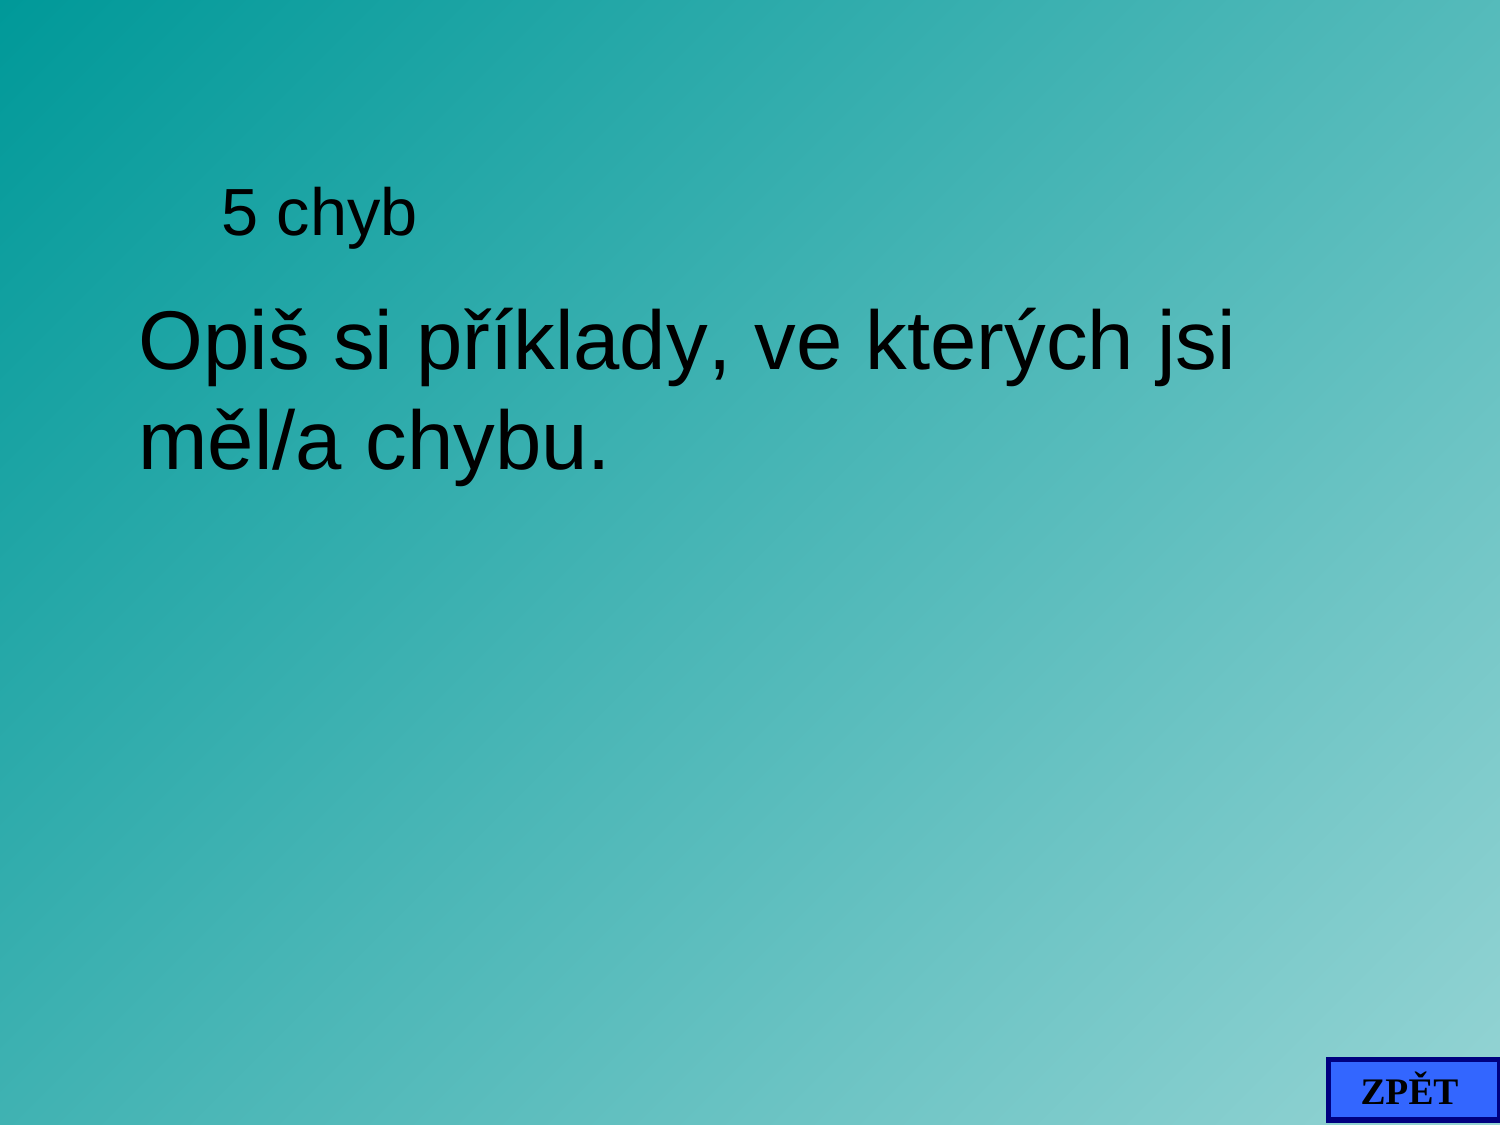

5 chyb
Opiš si příklady, ve kterých jsi měl/a chybu.
ZPĚT